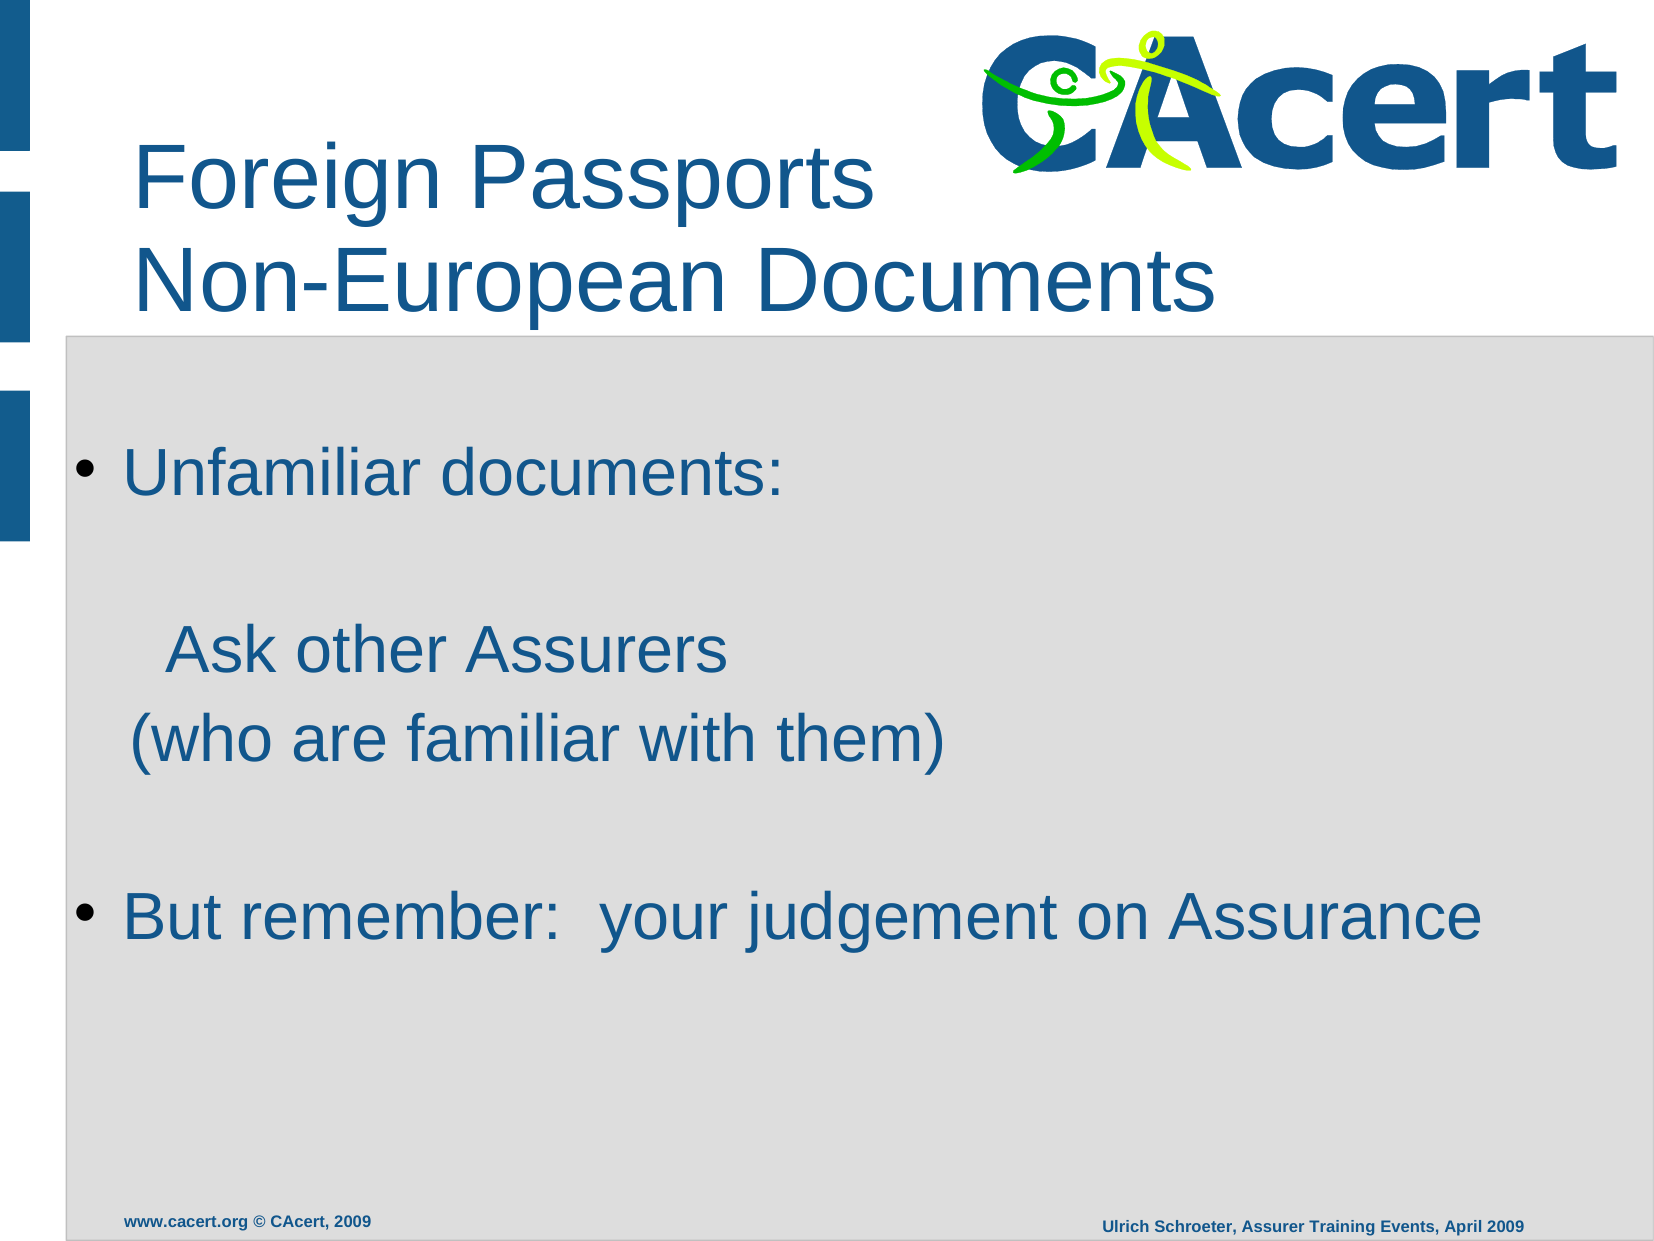

Foreign Passports
Non-European Documents
 Unfamiliar documents:
 Ask other Assurers
 (who are familiar with them)
 But remember: your judgement on Assurance